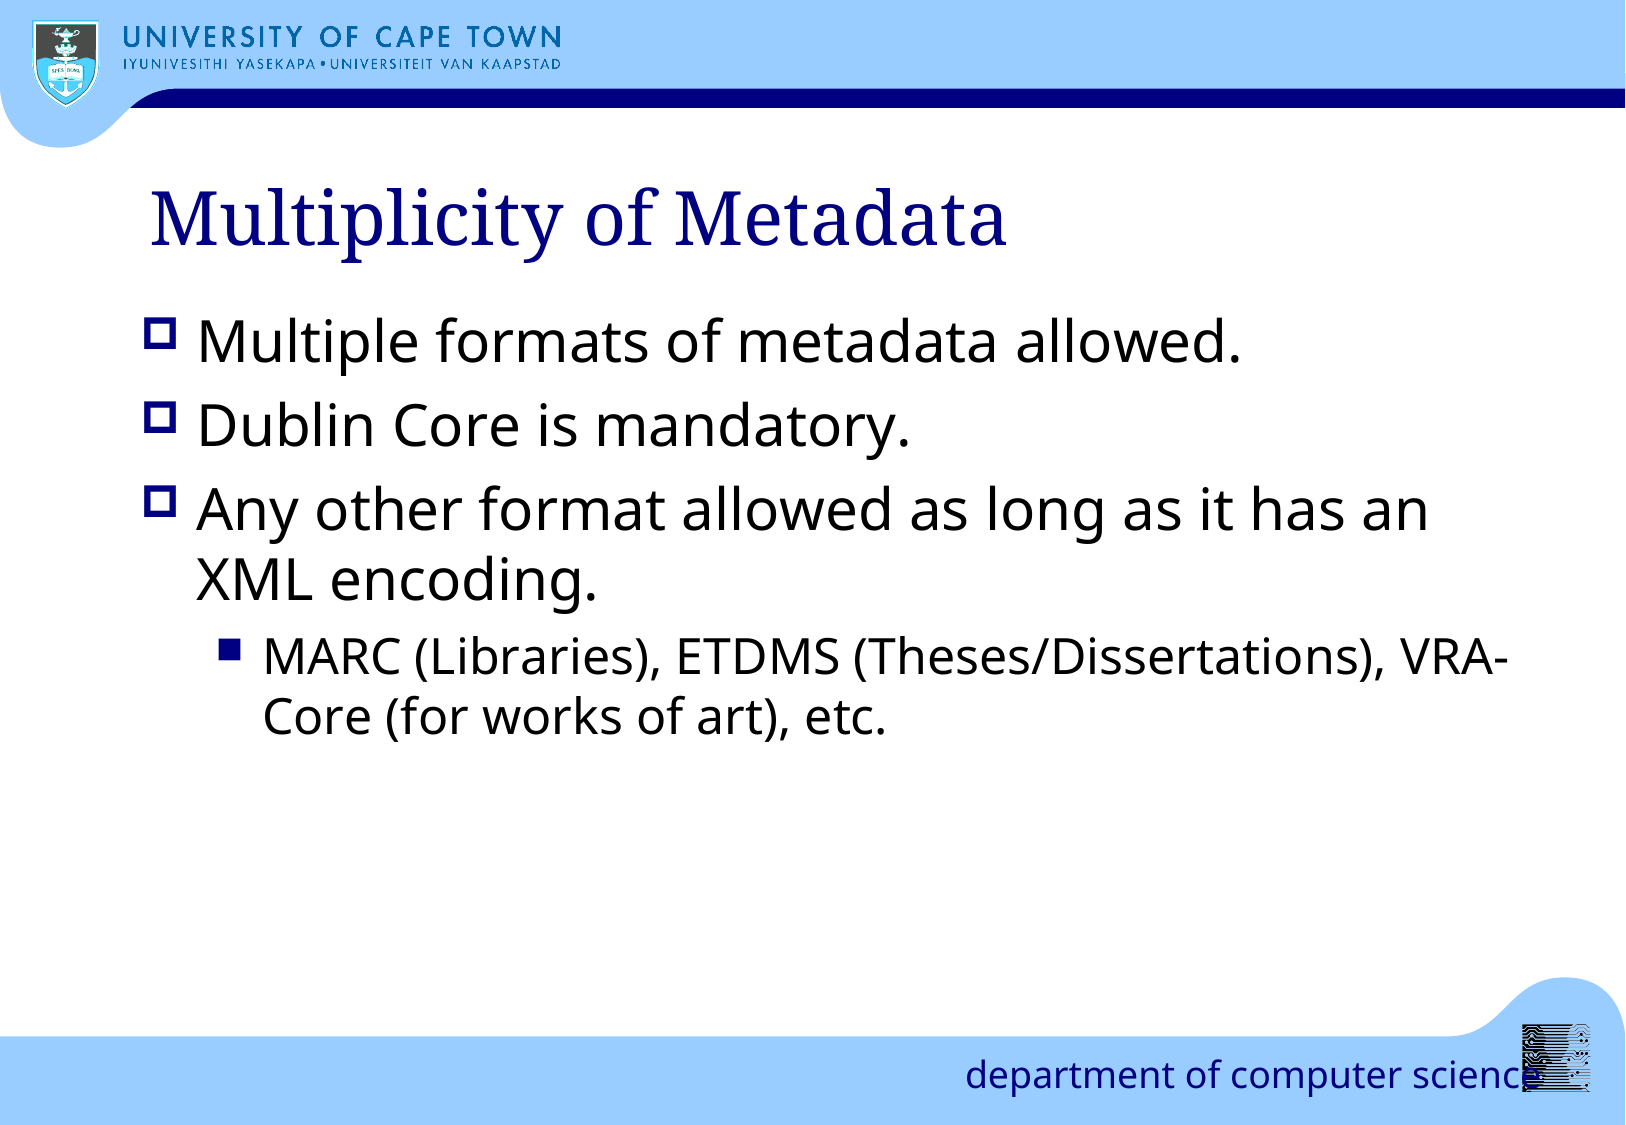

# Multiplicity of Metadata
Multiple formats of metadata allowed.
Dublin Core is mandatory.
Any other format allowed as long as it has an XML encoding.
MARC (Libraries), ETDMS (Theses/Dissertations), VRA-Core (for works of art), etc.